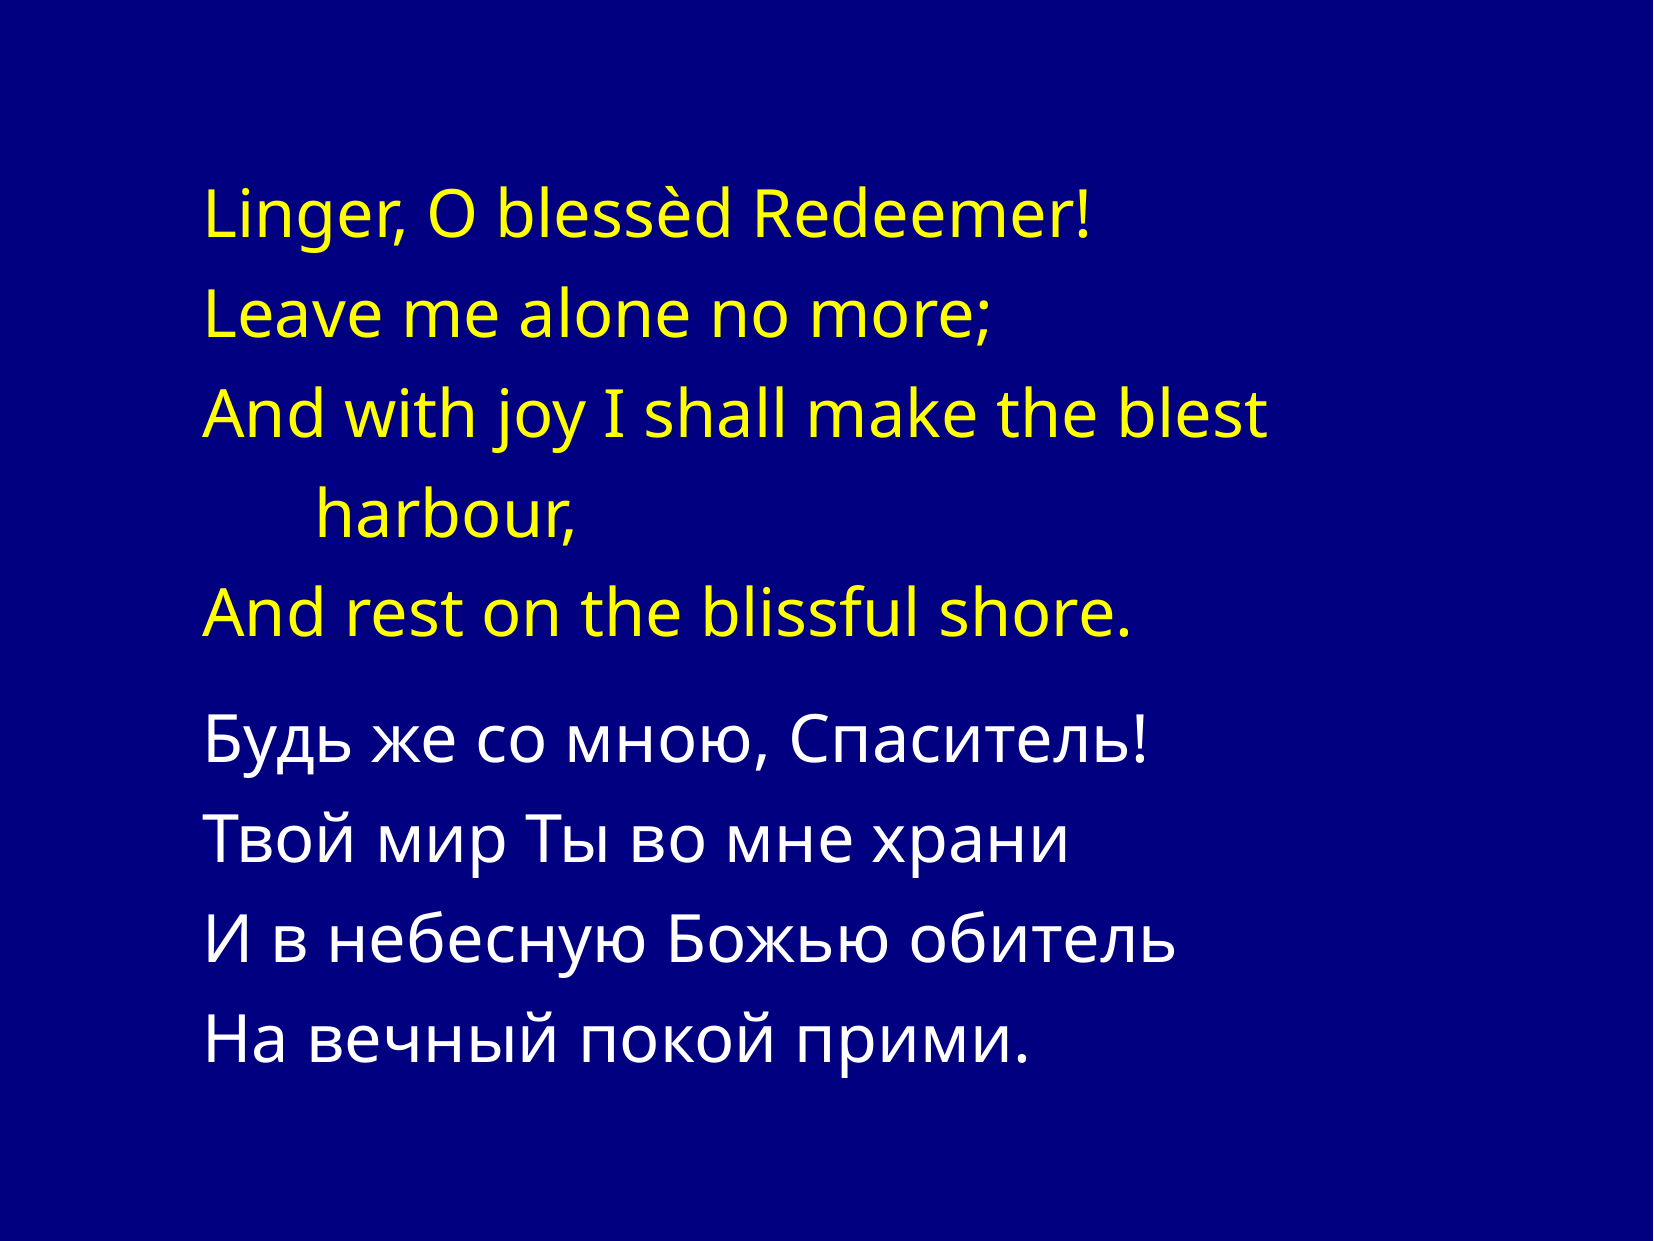

Linger, O blessèd Redeemer!
	Leave me alone no more;
	And with joy I shall make the blest
		harbour,
	And rest on the blissful shore.
	Будь же со мною, Спаситель!
	Твой мир Ты во мне храни
	И в небесную Божью обитель
	На вечный покой прими.